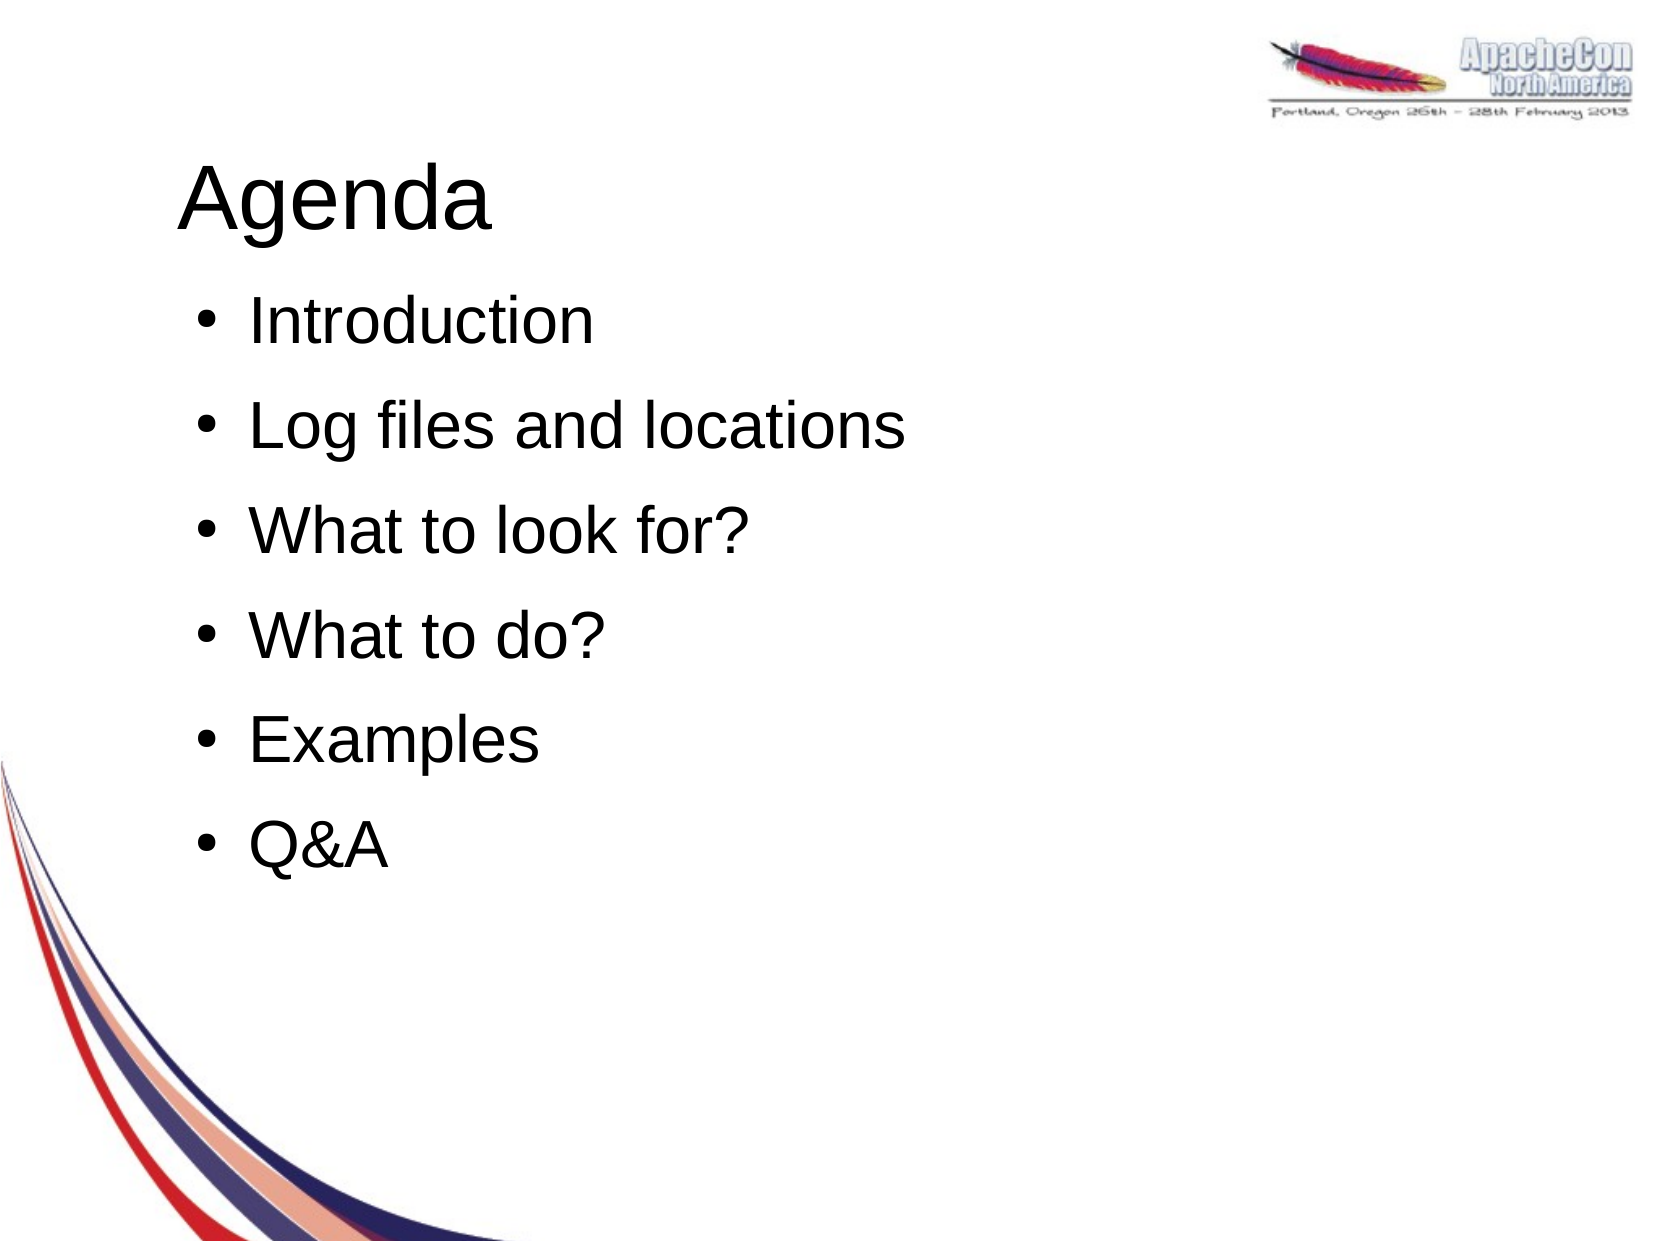

# Agenda
Introduction
Log files and locations
What to look for?
What to do?
Examples
Q&A